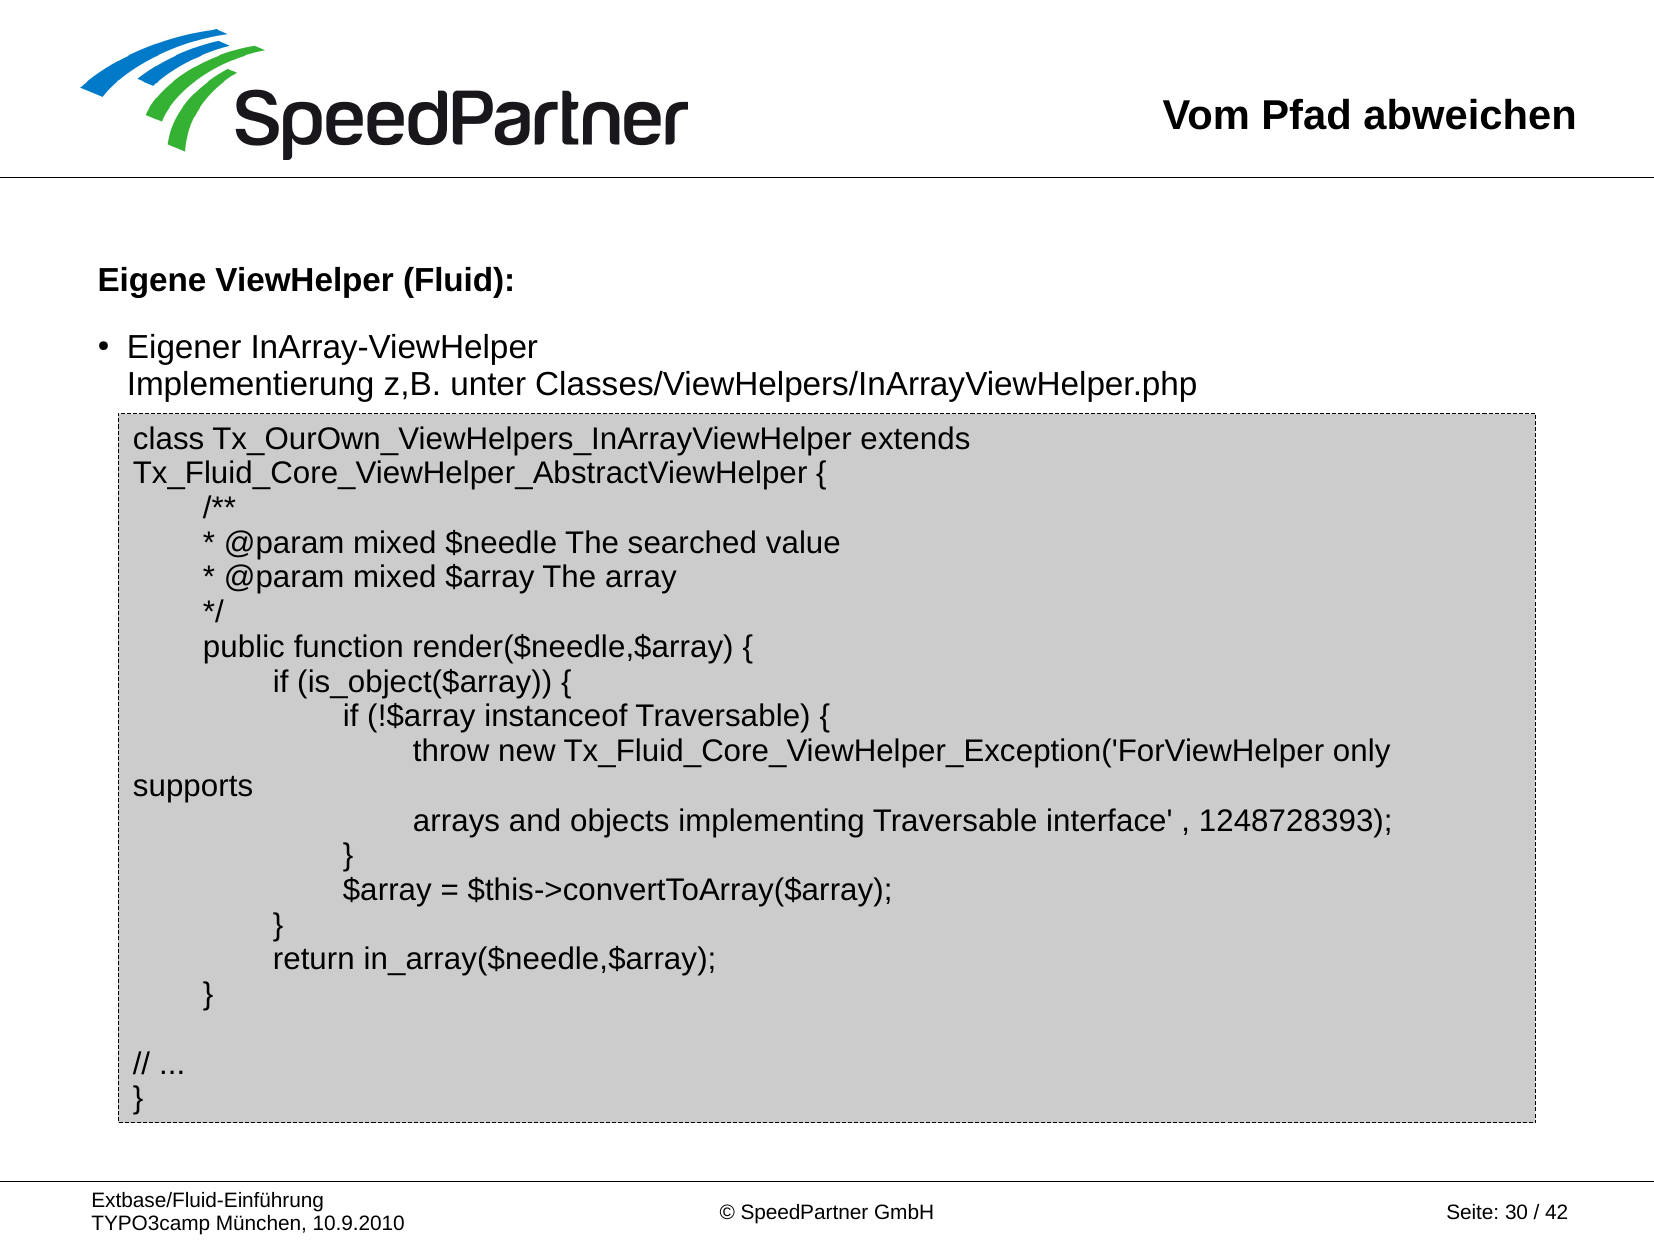

# Vom Pfad abweichen
Eigene ViewHelper (Fluid):
Eigener InArray-ViewHelper
Implementierung z,B. unter Classes/ViewHelpers/InArrayViewHelper.php
class Tx_OurOwn_ViewHelpers_InArrayViewHelper extends Tx_Fluid_Core_ViewHelper_AbstractViewHelper {
 /**
 * @param mixed $needle The searched value
 * @param mixed $array The array
 */
 public function render($needle,$array) {
 if (is_object($array)) {
 if (!$array instanceof Traversable) {
 throw new Tx_Fluid_Core_ViewHelper_Exception('ForViewHelper only supports
 arrays and objects implementing Traversable interface' , 1248728393);
 }
 $array = $this->convertToArray($array);
 }
 return in_array($needle,$array);
 }
// ...
}